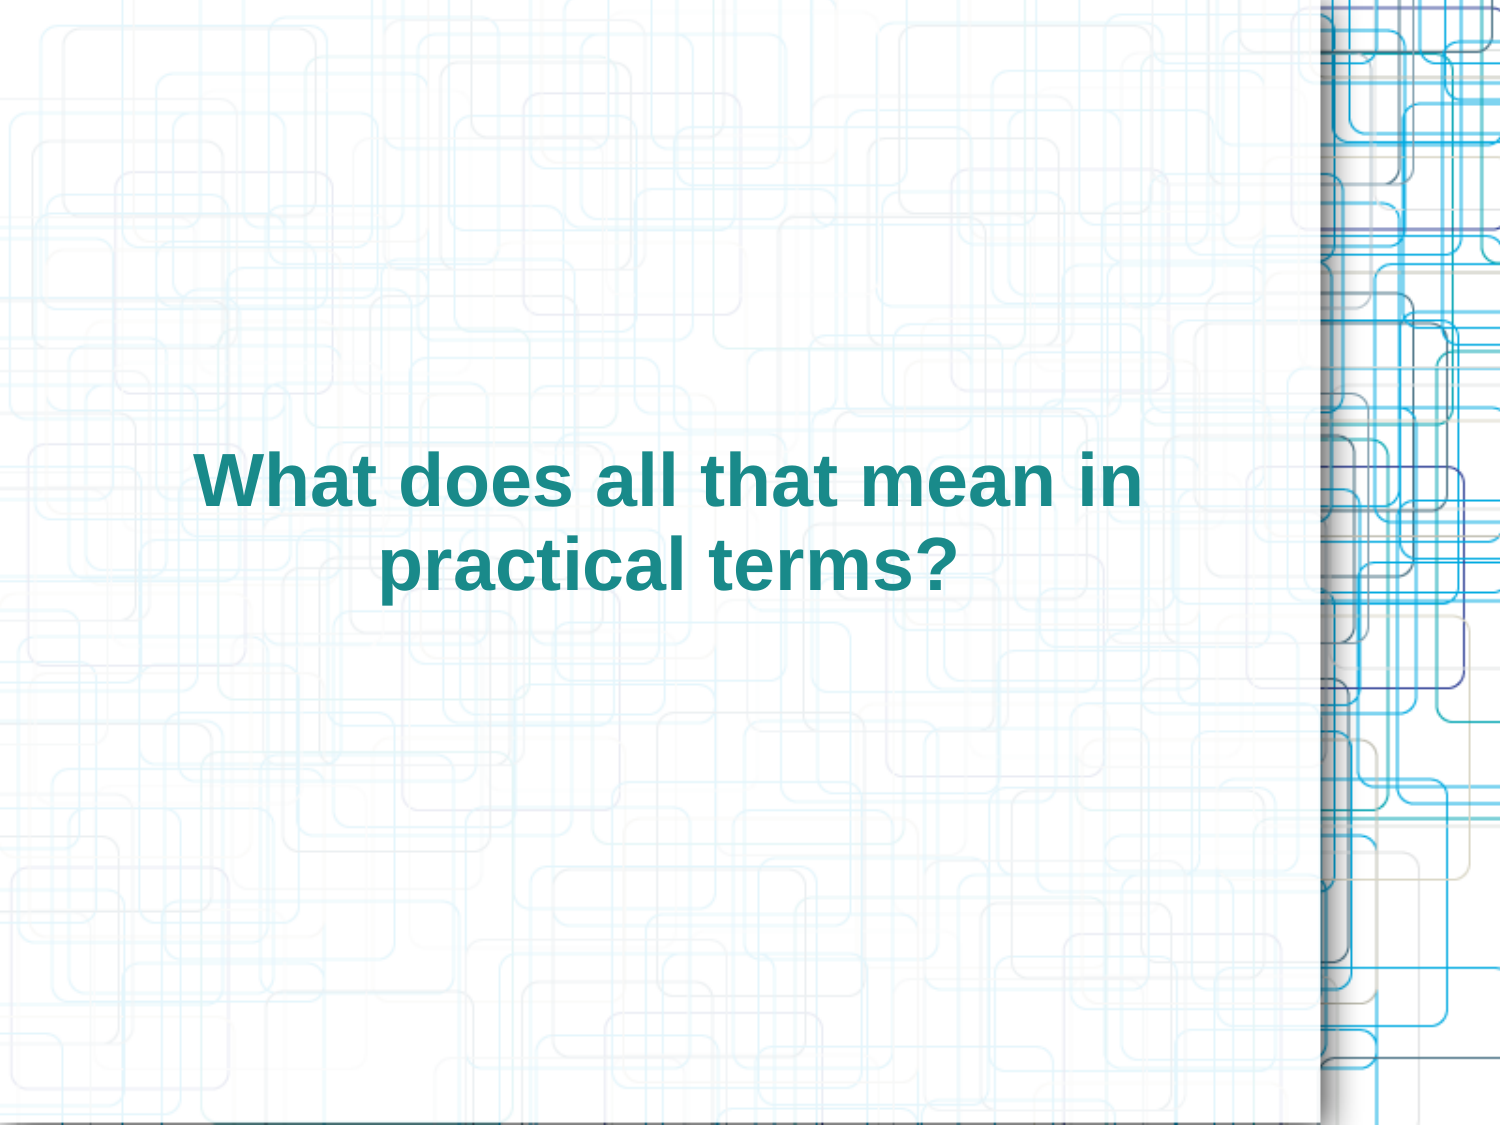

# What does all that mean in practical terms?